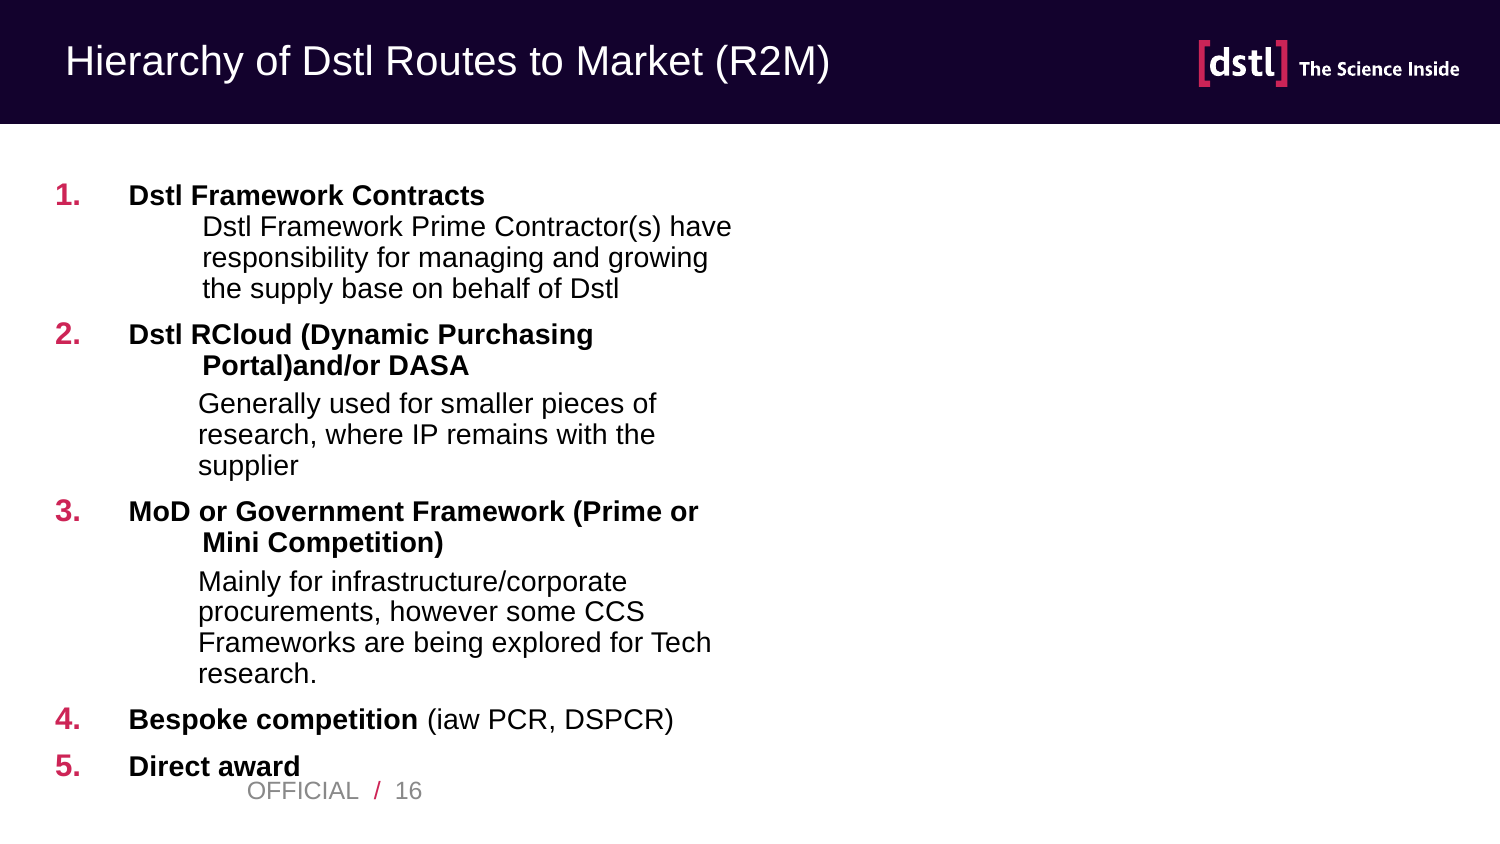

Hierarchy of Dstl Routes to Market (R2M)
# Dstl Framework Contracts Dstl Framework Prime Contractor(s) have responsibility for managing and growing the supply base on behalf of Dstl
Dstl RCloud (Dynamic Purchasing Portal)and/or DASA
Generally used for smaller pieces of research, where IP remains with the supplier
MoD or Government Framework (Prime or Mini Competition)
Mainly for infrastructure/corporate procurements, however some CCS Frameworks are being explored for Tech research.
Bespoke competition (iaw PCR, DSPCR)
Direct award
OFFICIAL /